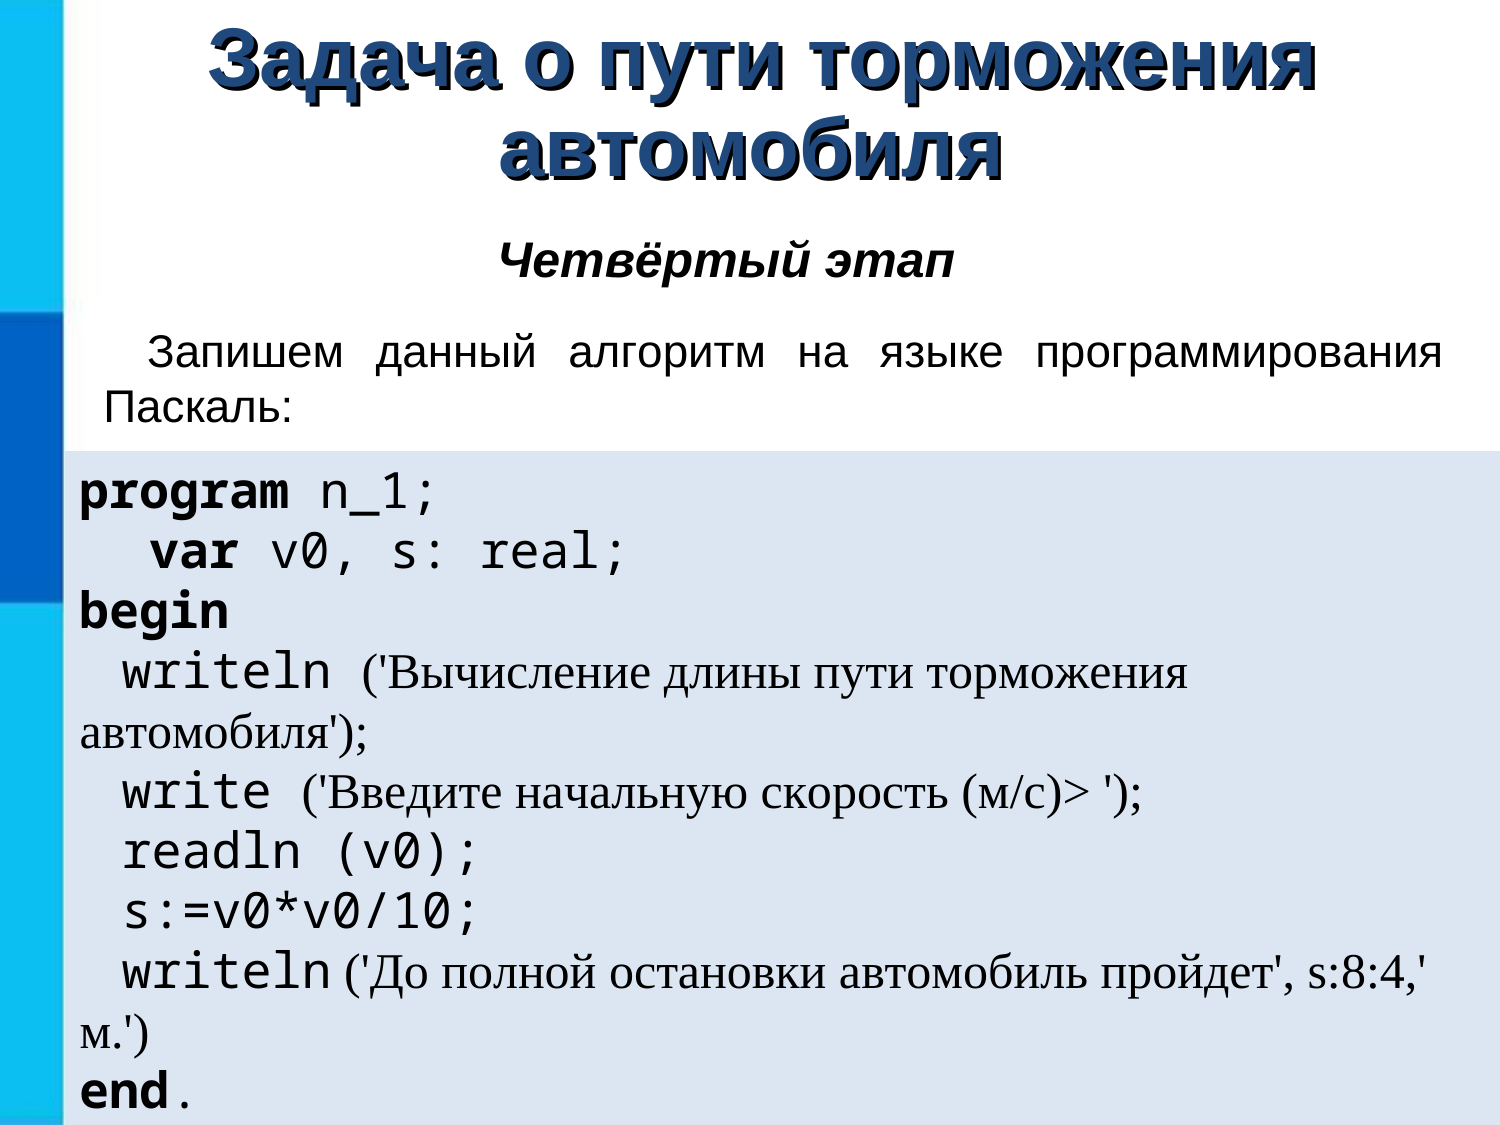

Задача о пути торможения автомобиля
Четвёртый этап
Запишем данный алгоритм на языке программирования Паскаль:
program n_1;
 var v0, s: real;
begin
 writeln ('Вычисление длины пути торможения автомобиля');
 write ('Введите начальную скорость (м/с)> ');
 readln (v0);
 s:=v0*v0/10;
 writeln ('До полной остановки автомобиль пройдет', s:8:4,' м.')
end.